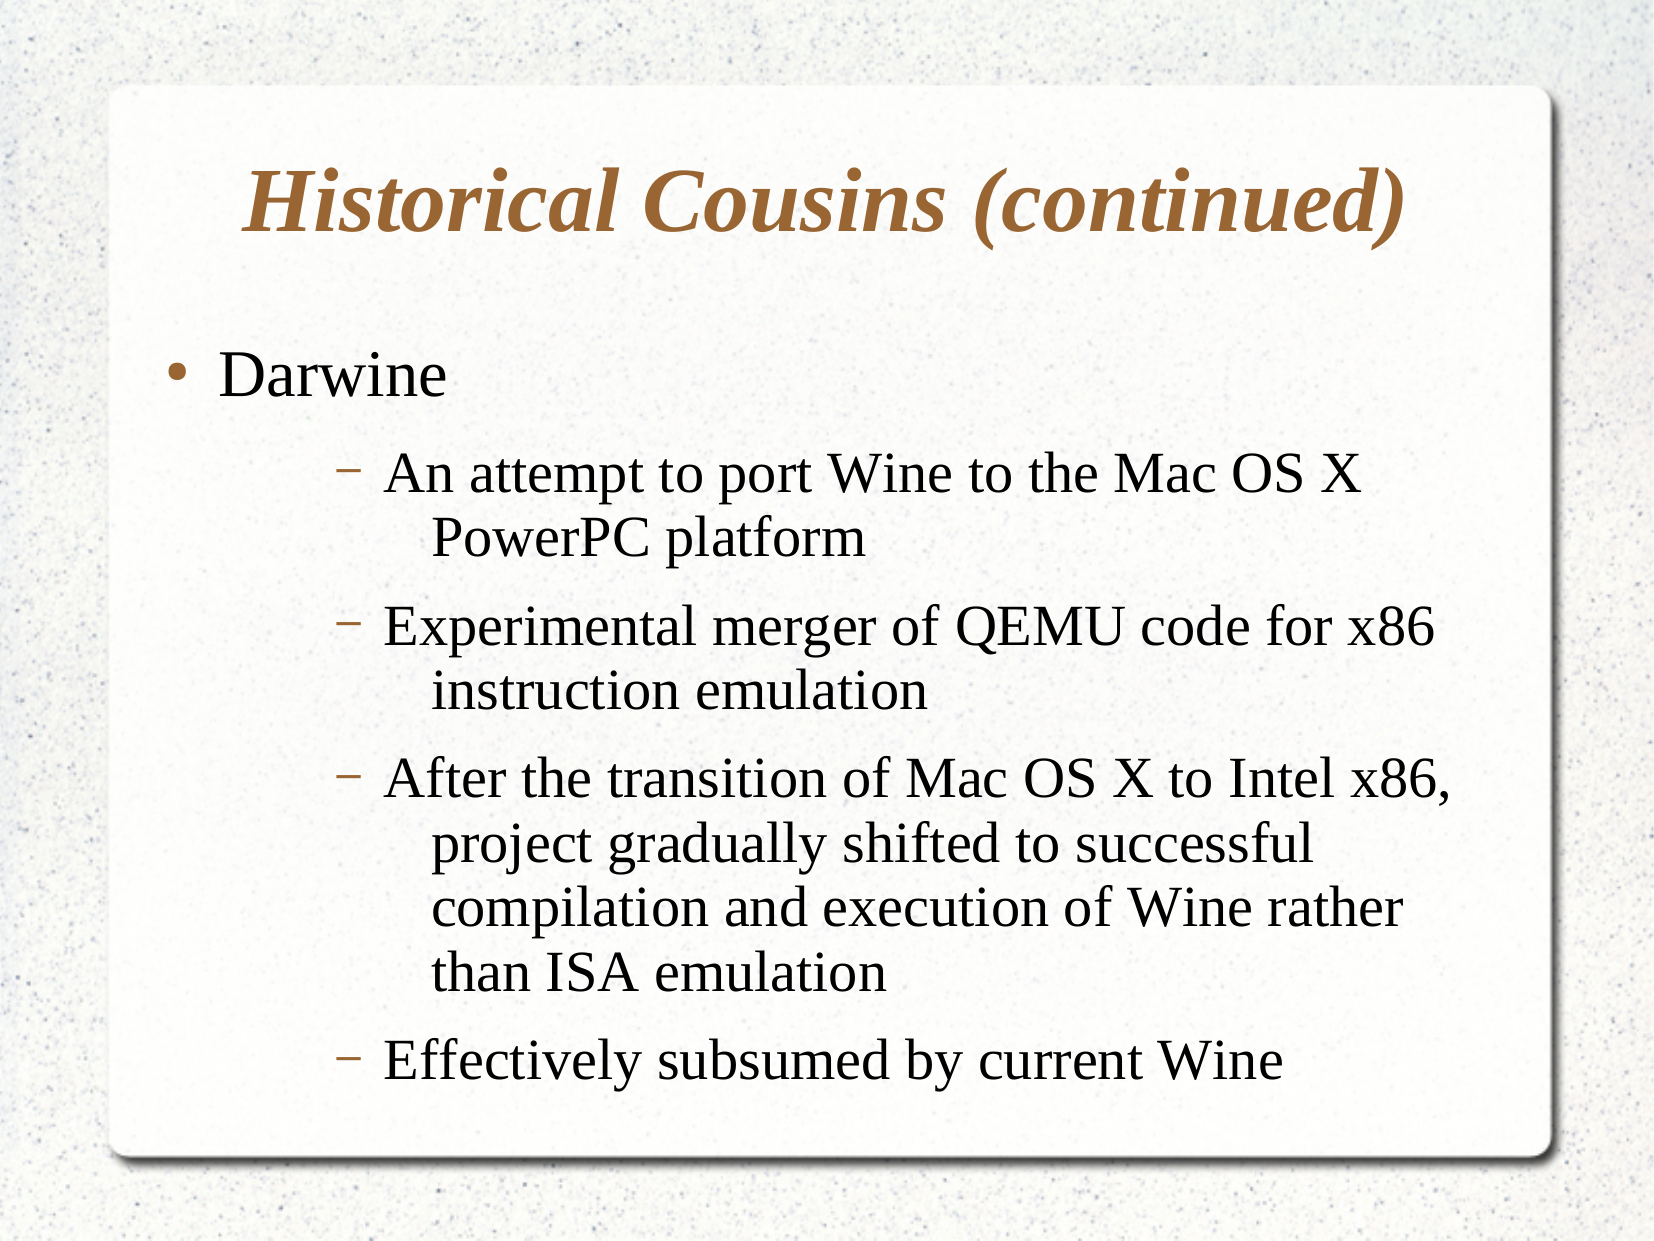

# Historical Cousins (continued)
Darwine
An attempt to port Wine to the Mac OS X PowerPC platform
Experimental merger of QEMU code for x86 instruction emulation
After the transition of Mac OS X to Intel x86, project gradually shifted to successful compilation and execution of Wine rather than ISA emulation
Effectively subsumed by current Wine